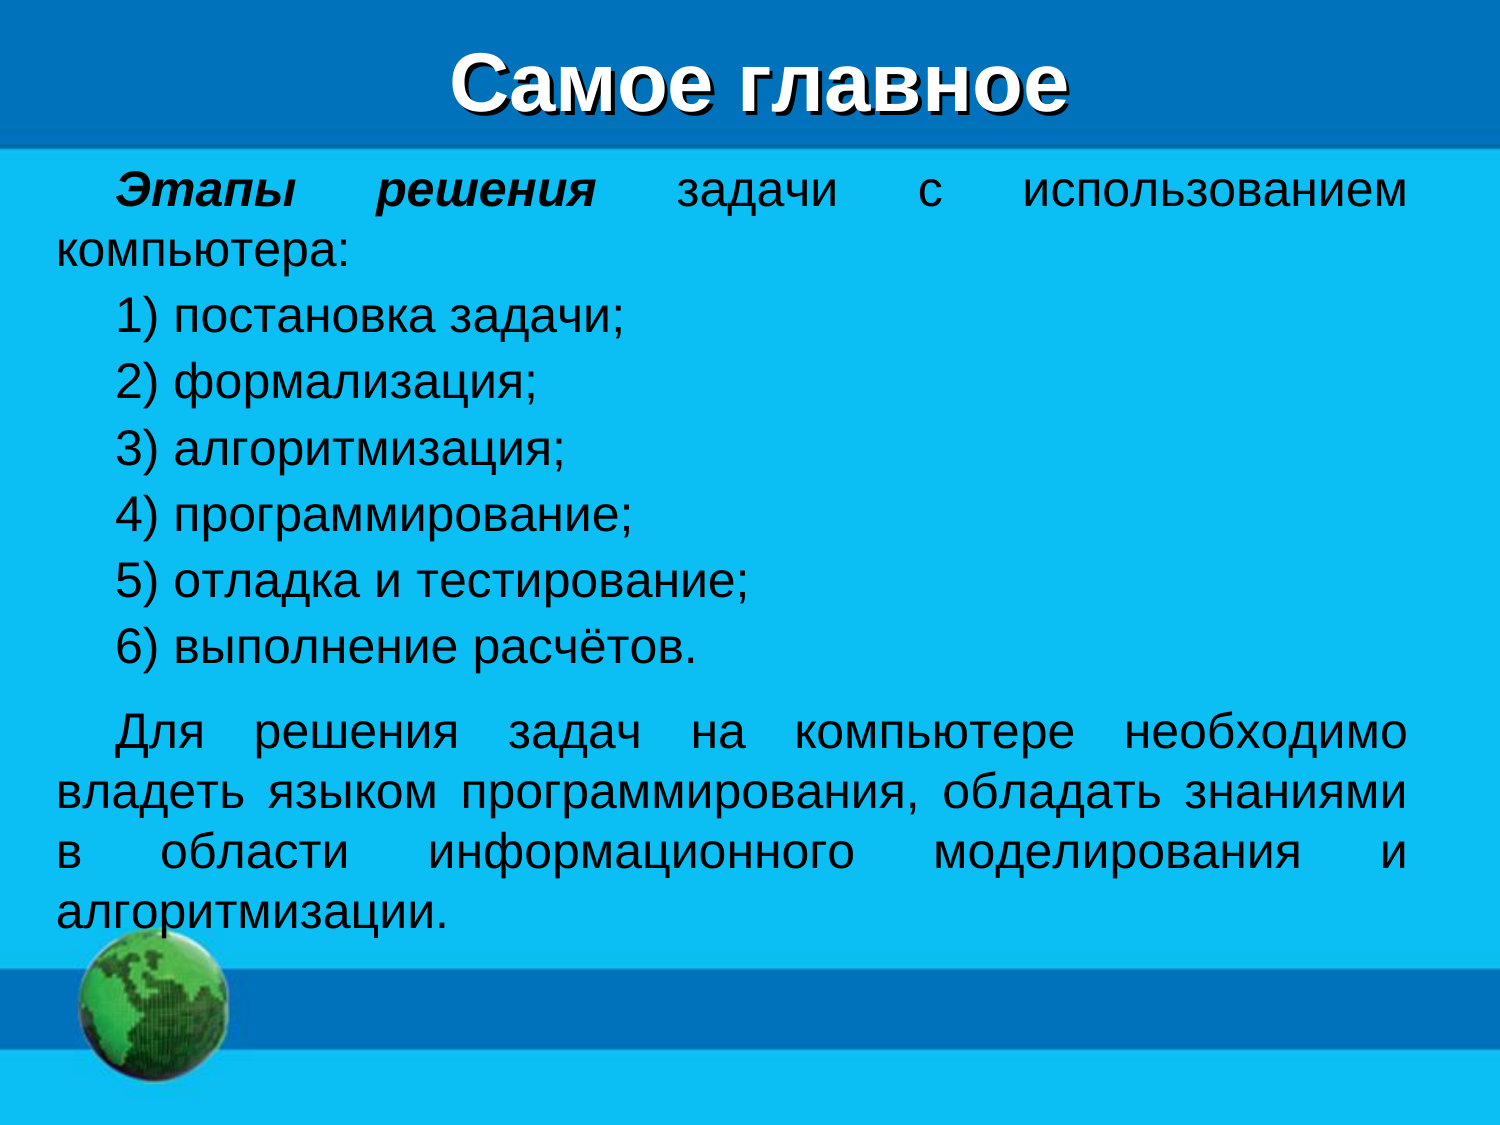

Самое главное
Этапы решения задачи с использованием компьютера:
1) постановка задачи;
2) формализация;
3) алгоритмизация;
4) программирование;
5) отладка и тестирование;
6) выполнение расчётов.
Для решения задач на компьютере необходимо владеть языком программирования, обладать знаниями в области информационного моделирования и алгоритмизации.